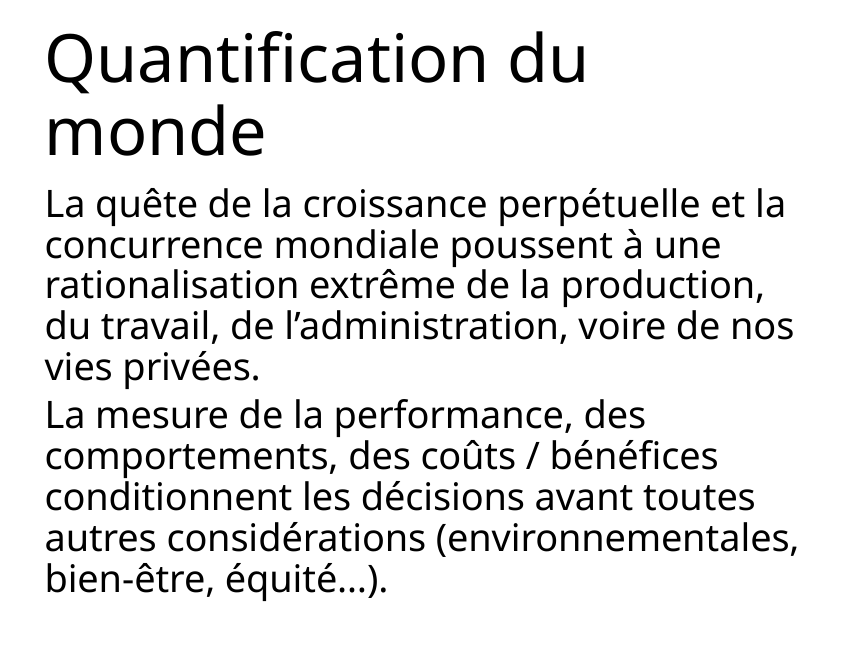

# Quantification du monde
La quête de la croissance perpétuelle et la concurrence mondiale poussent à une rationalisation extrême de la production, du travail, de l’administration, voire de nos vies privées.
La mesure de la performance, des comportements, des coûts / bénéfices conditionnent les décisions avant toutes autres considérations (environnementales, bien-être, équité…).